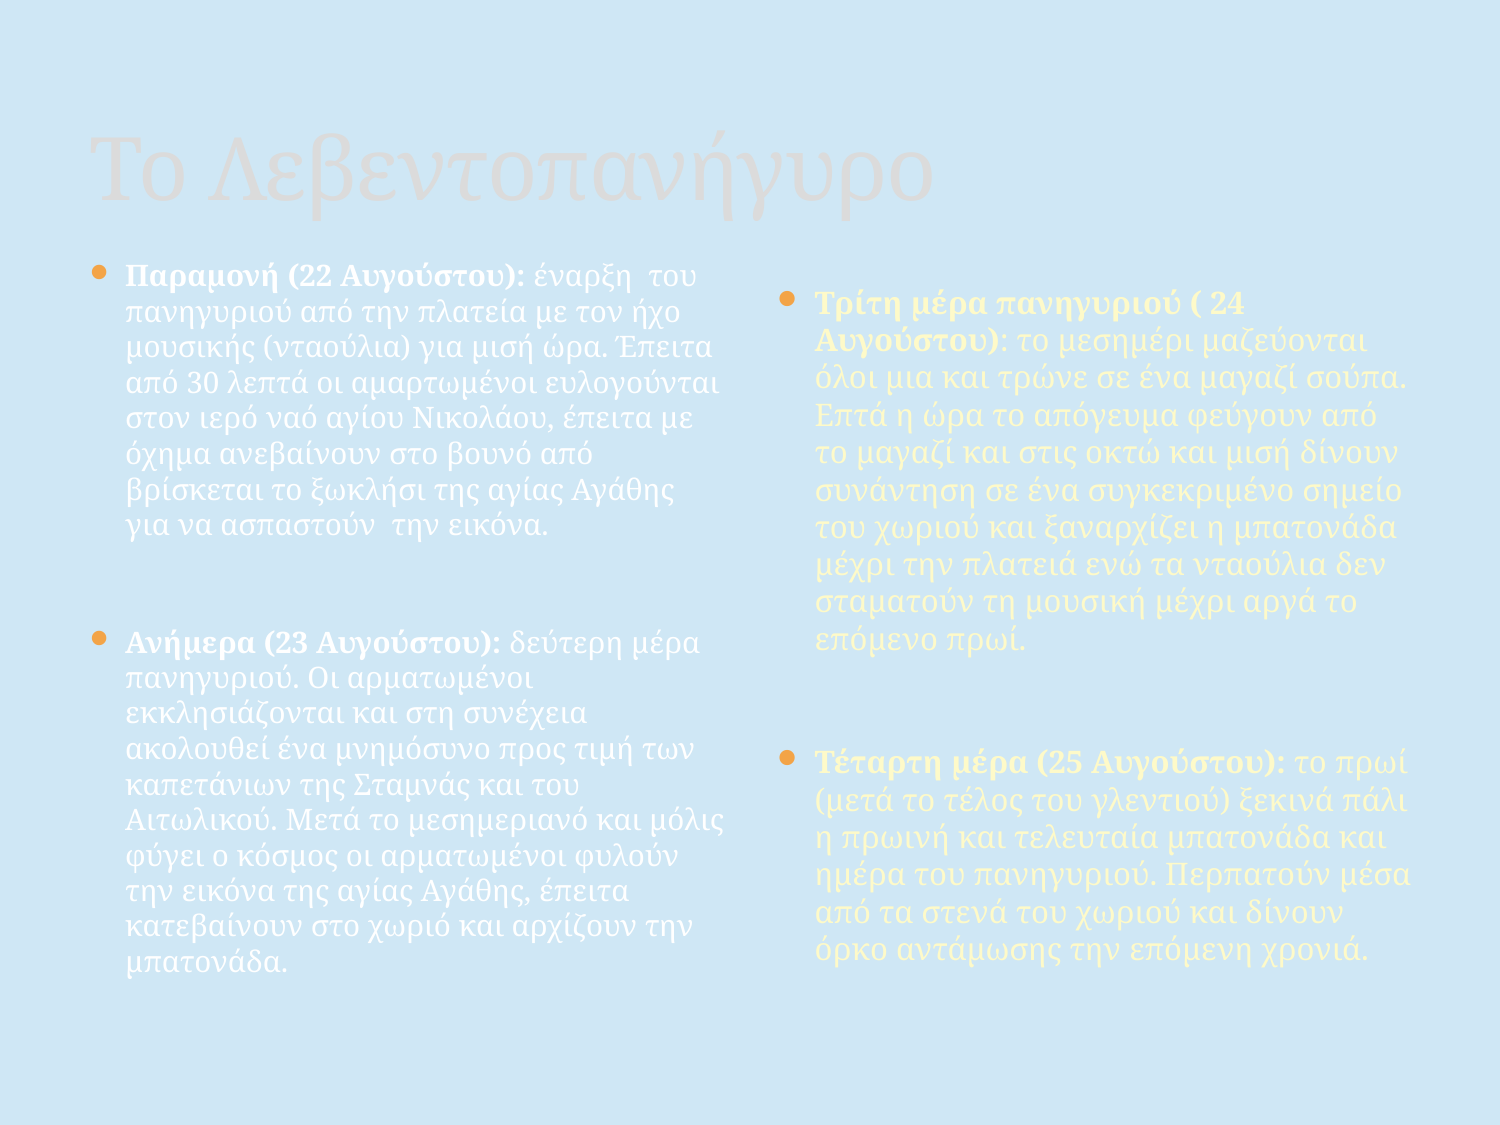

# Το Λεβεντοπανήγυρο
Παραμονή (22 Αυγούστου): έναρξη του πανηγυριού από την πλατεία με τον ήχο μουσικής (νταούλια) για μισή ώρα. Έπειτα από 30 λεπτά οι αμαρτωμένοι ευλογούνται στον ιερό ναό αγίου Νικολάου, έπειτα με όχημα ανεβαίνουν στο βουνό από βρίσκεται το ξωκλήσι της αγίας Αγάθης για να ασπαστούν την εικόνα.
Ανήμερα (23 Αυγούστου): δεύτερη μέρα πανηγυριού. Οι αρματωμένοι εκκλησιάζονται και στη συνέχεια ακολουθεί ένα μνημόσυνο προς τιμή των καπετάνιων της Σταμνάς και του Αιτωλικού. Μετά το μεσημεριανό και μόλις φύγει ο κόσμος οι αρματωμένοι φυλούν την εικόνα της αγίας Αγάθης, έπειτα κατεβαίνουν στο χωριό και αρχίζουν την μπατονάδα.
Τρίτη μέρα πανηγυριού ( 24 Αυγούστου): το μεσημέρι μαζεύονται όλοι μια και τρώνε σε ένα μαγαζί σούπα. Επτά η ώρα το απόγευμα φεύγουν από το μαγαζί και στις οκτώ και μισή δίνουν συνάντηση σε ένα συγκεκριμένο σημείο του χωριού και ξαναρχίζει η μπατονάδα μέχρι την πλατειά ενώ τα νταούλια δεν σταματούν τη μουσική μέχρι αργά το επόμενο πρωί.
Τέταρτη μέρα (25 Αυγούστου): το πρωί (μετά το τέλος του γλεντιού) ξεκινά πάλι η πρωινή και τελευταία μπατονάδα και ημέρα του πανηγυριού. Περπατούν μέσα από τα στενά του χωριού και δίνουν όρκο αντάμωσης την επόμενη χρονιά.